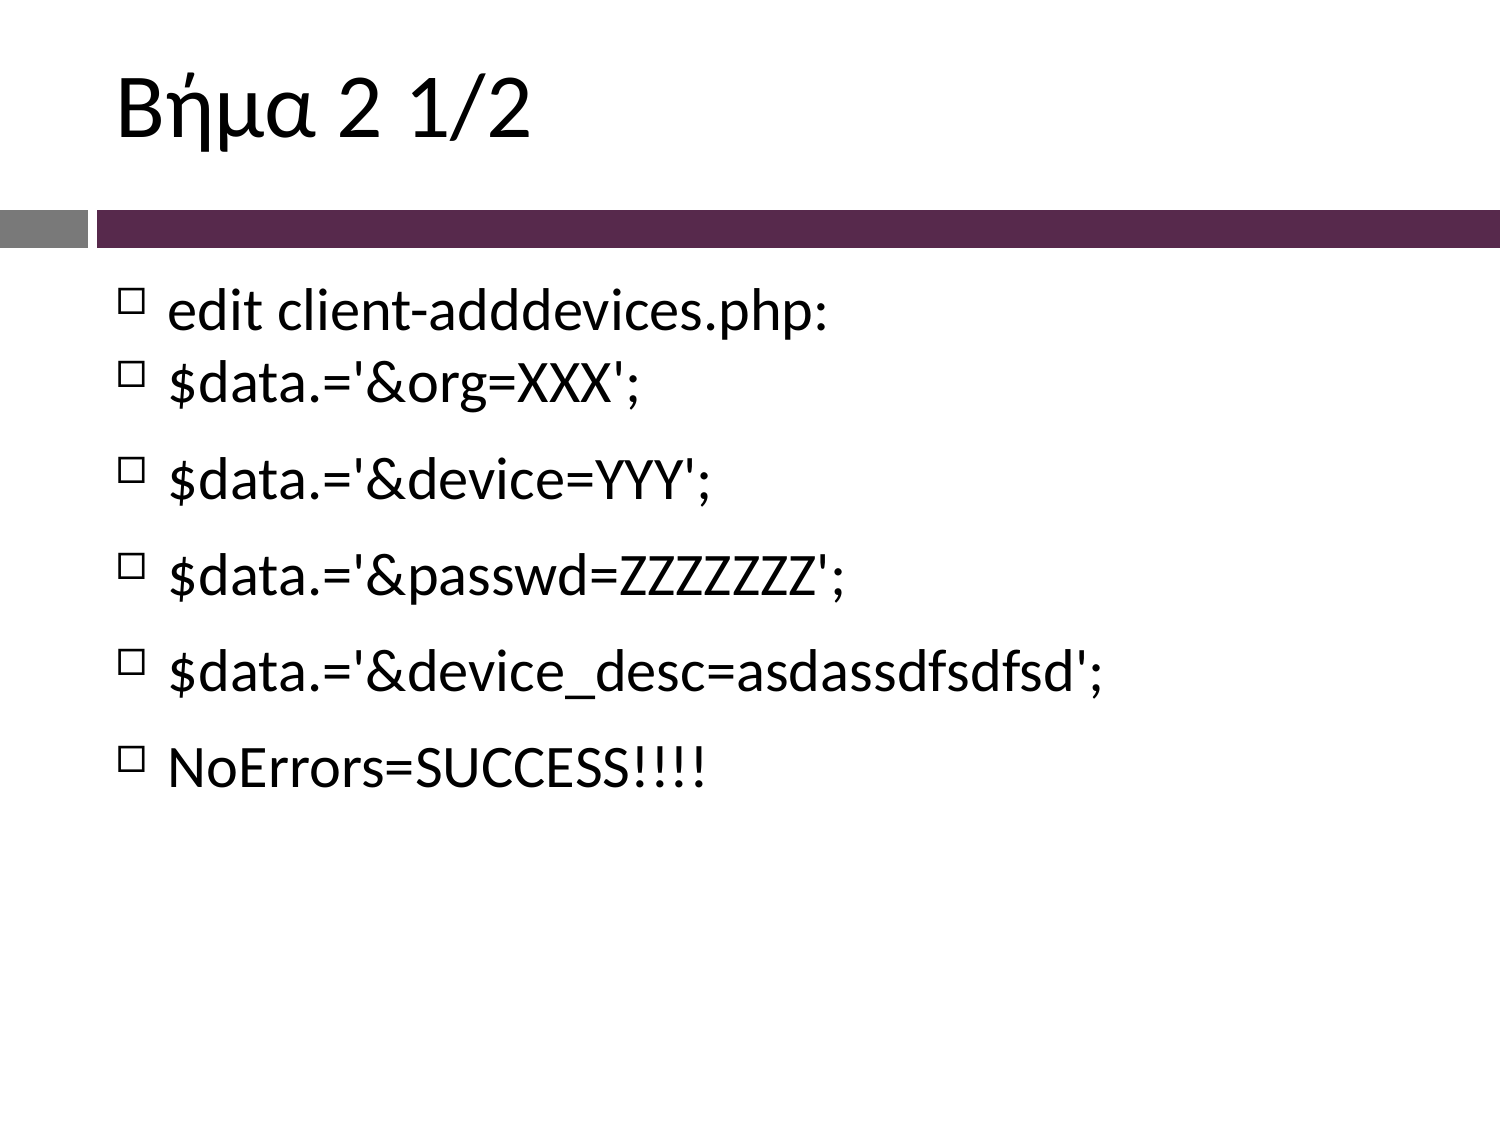

# Bήμα 2 1/2
edit client-adddevices.php:
$data.='&org=XXX';
$data.='&device=YYY';
$data.='&passwd=ZZZZZZZ';
$data.='&device_desc=asdassdfsdfsd';
NoErrors=SUCCESS!!!!